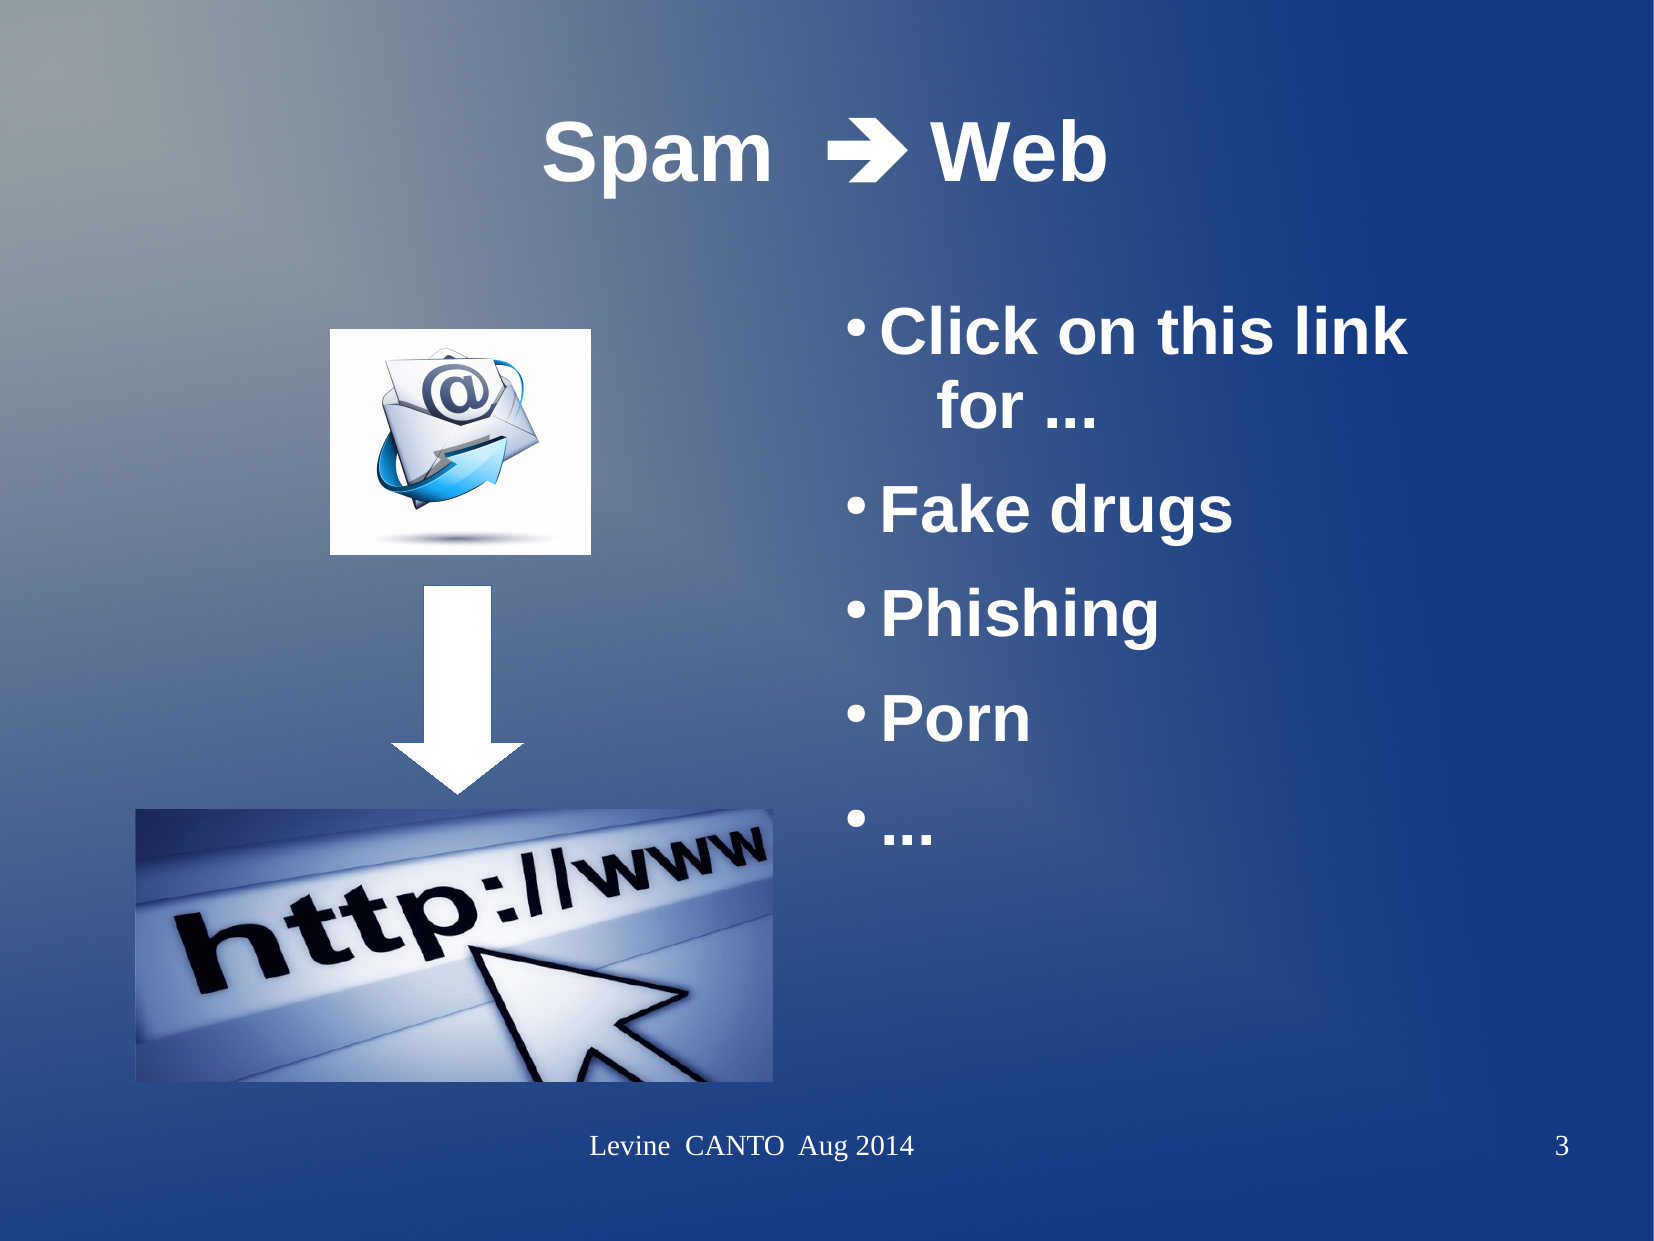

# Spam  Web
Click on this link for ...
Fake drugs
Phishing
Porn
...
Levine CANTO Aug 2014
3